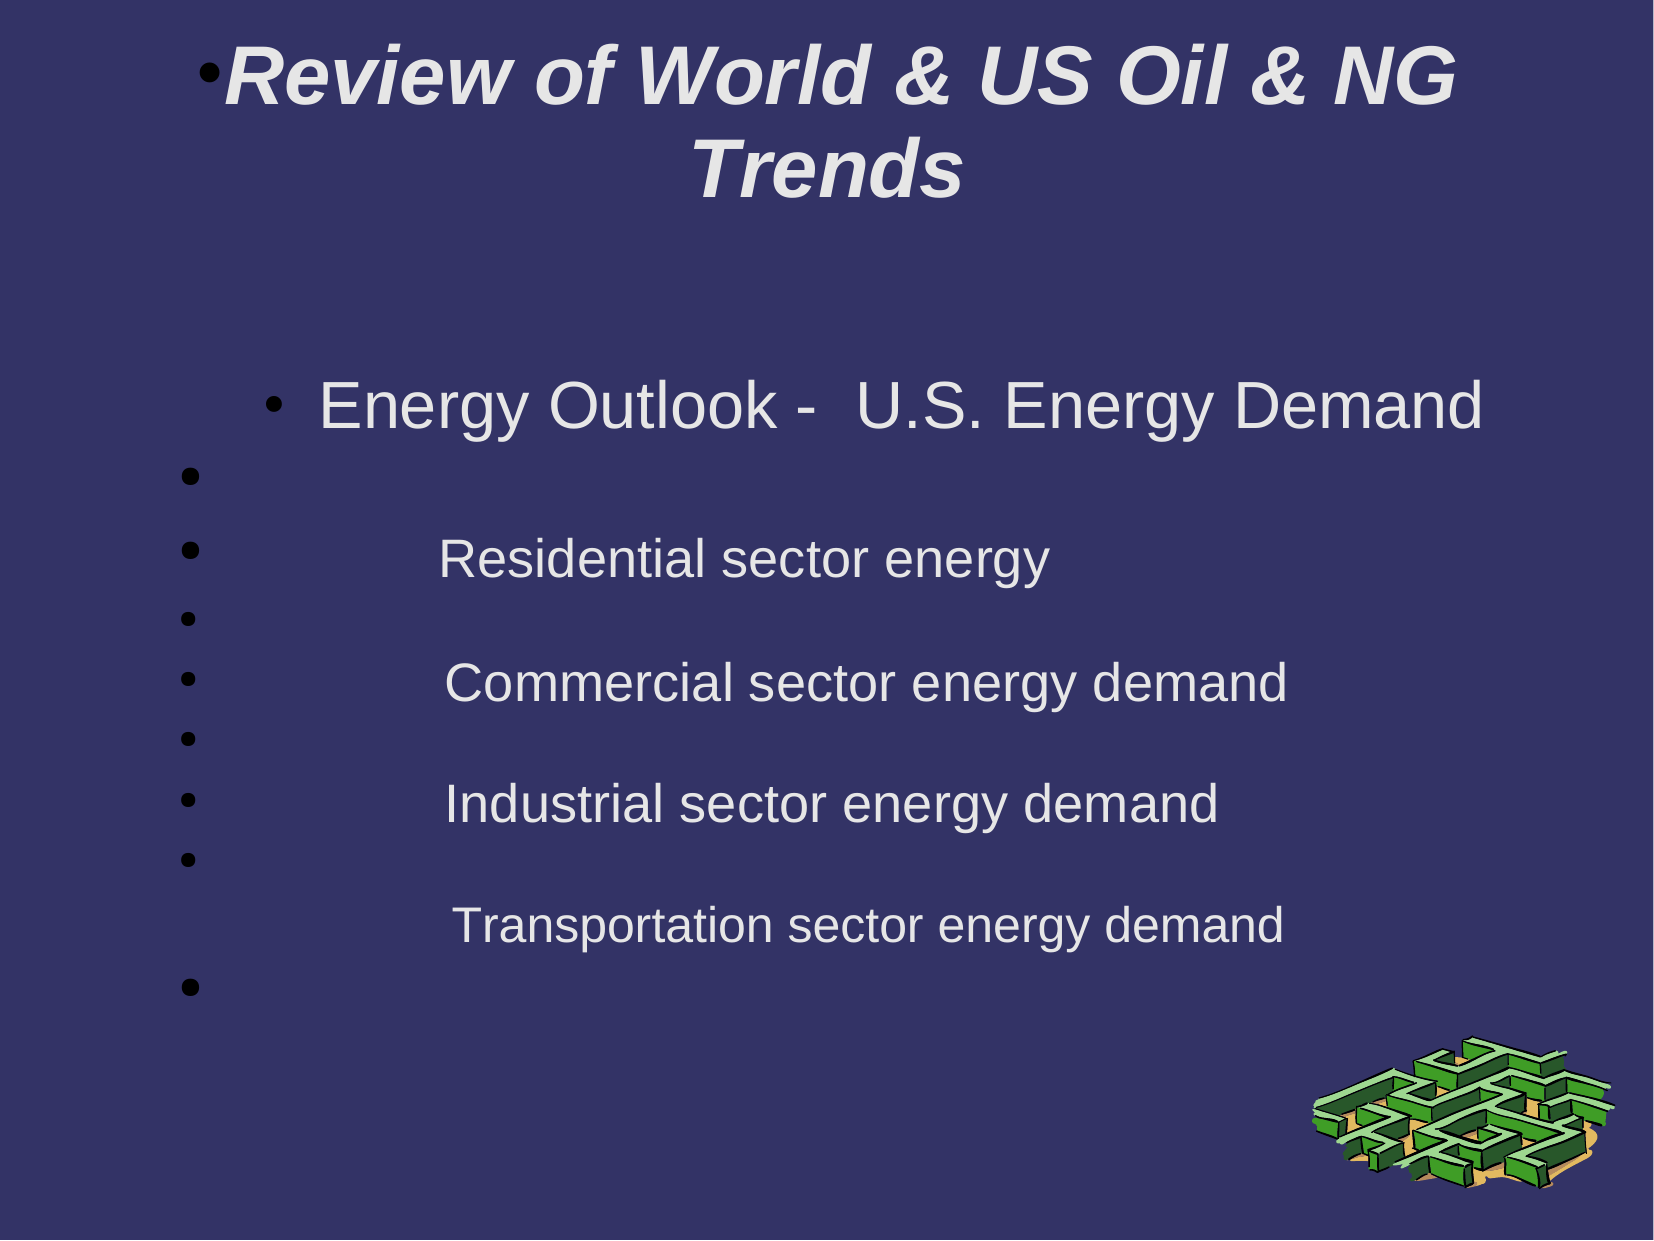

# Review of World & US Oil & NG Trends
Energy Outlook - U.S. Energy Demand
 Residential sector energy
 Commercial sector energy demand
 Industrial sector energy demand
 Transportation sector energy demand